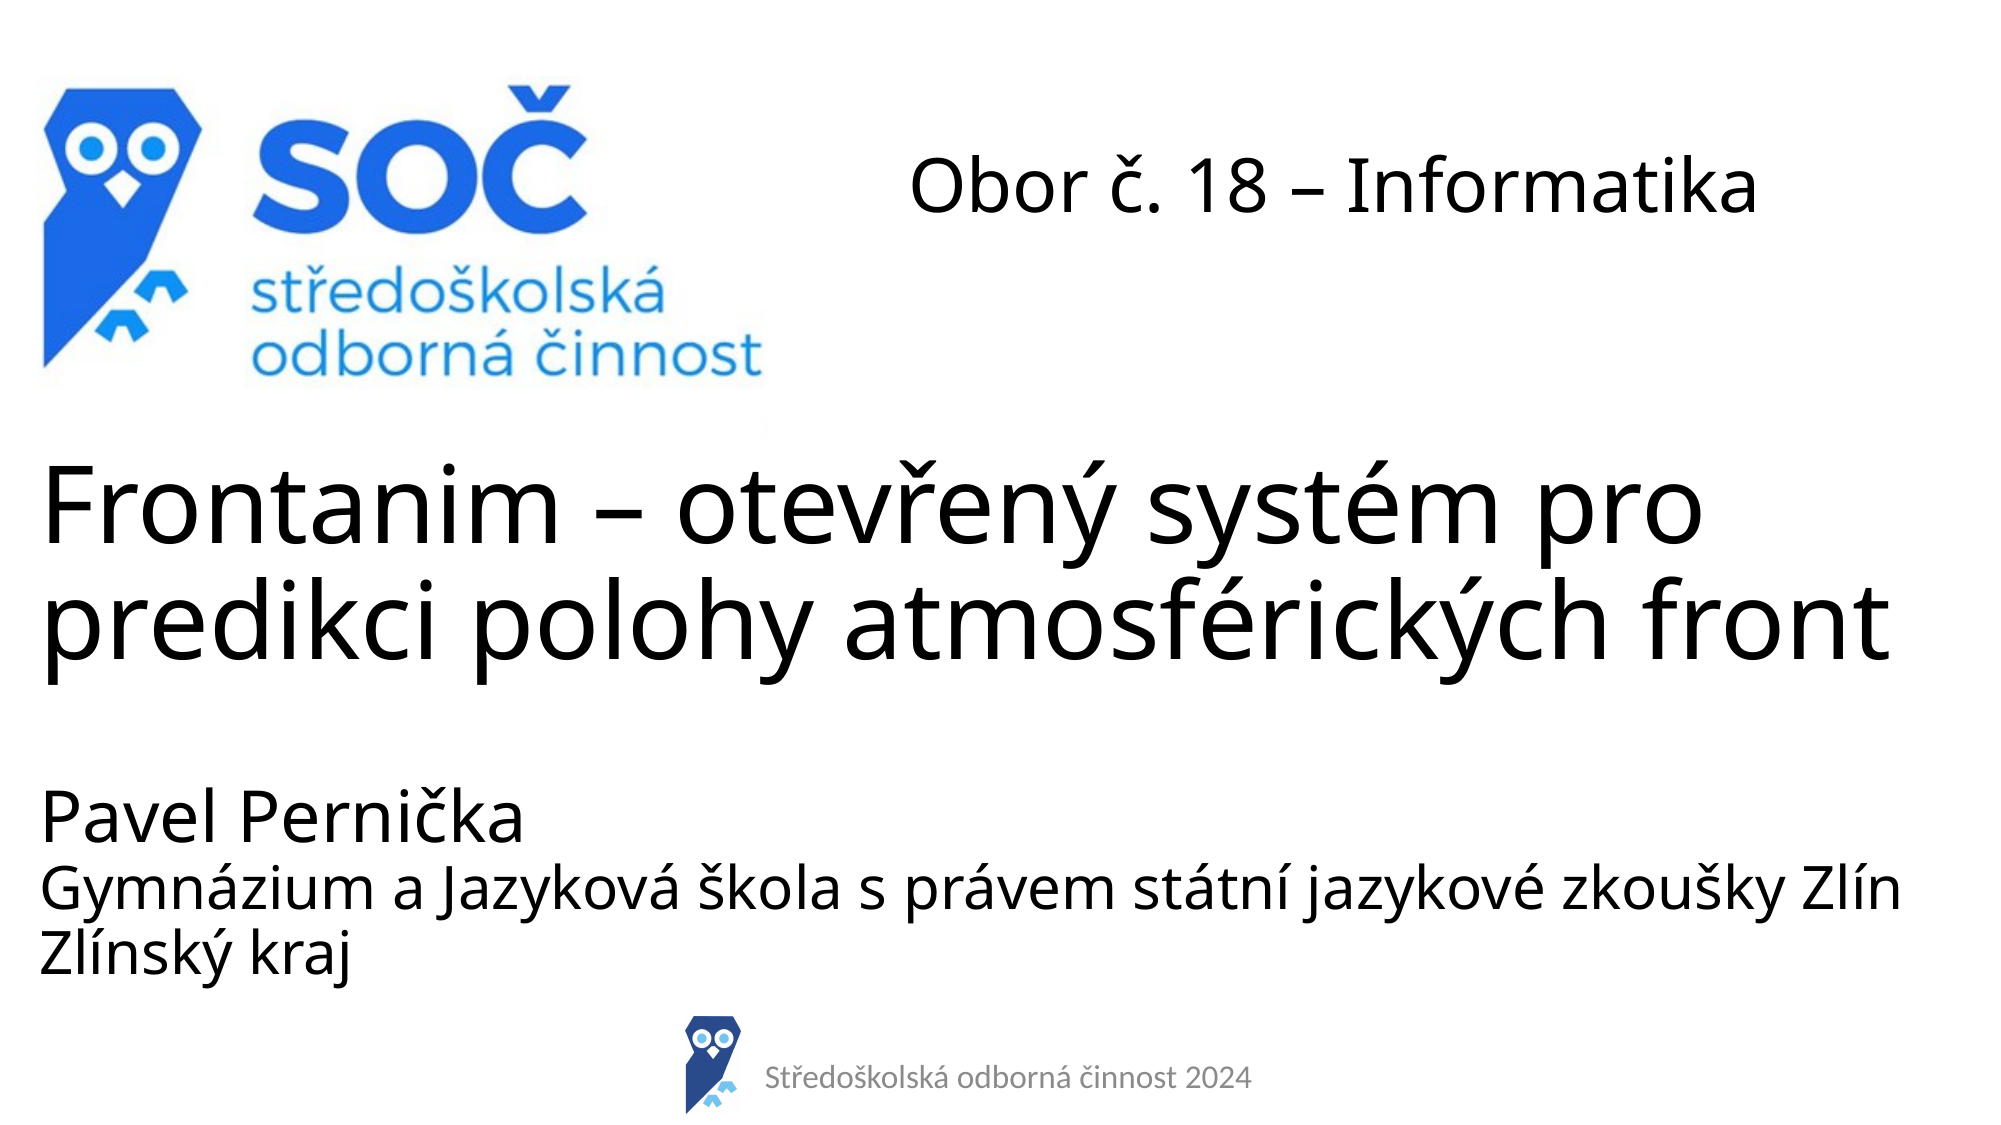

Obor č. 18 – Informatika
# Frontanim – otevřený systém pro predikci polohy atmosférických front Pavel Pernička Gymnázium a Jazyková škola s právem státní jazykové zkoušky Zlín Zlínský kraj
Středoškolská odborná činnost 2024